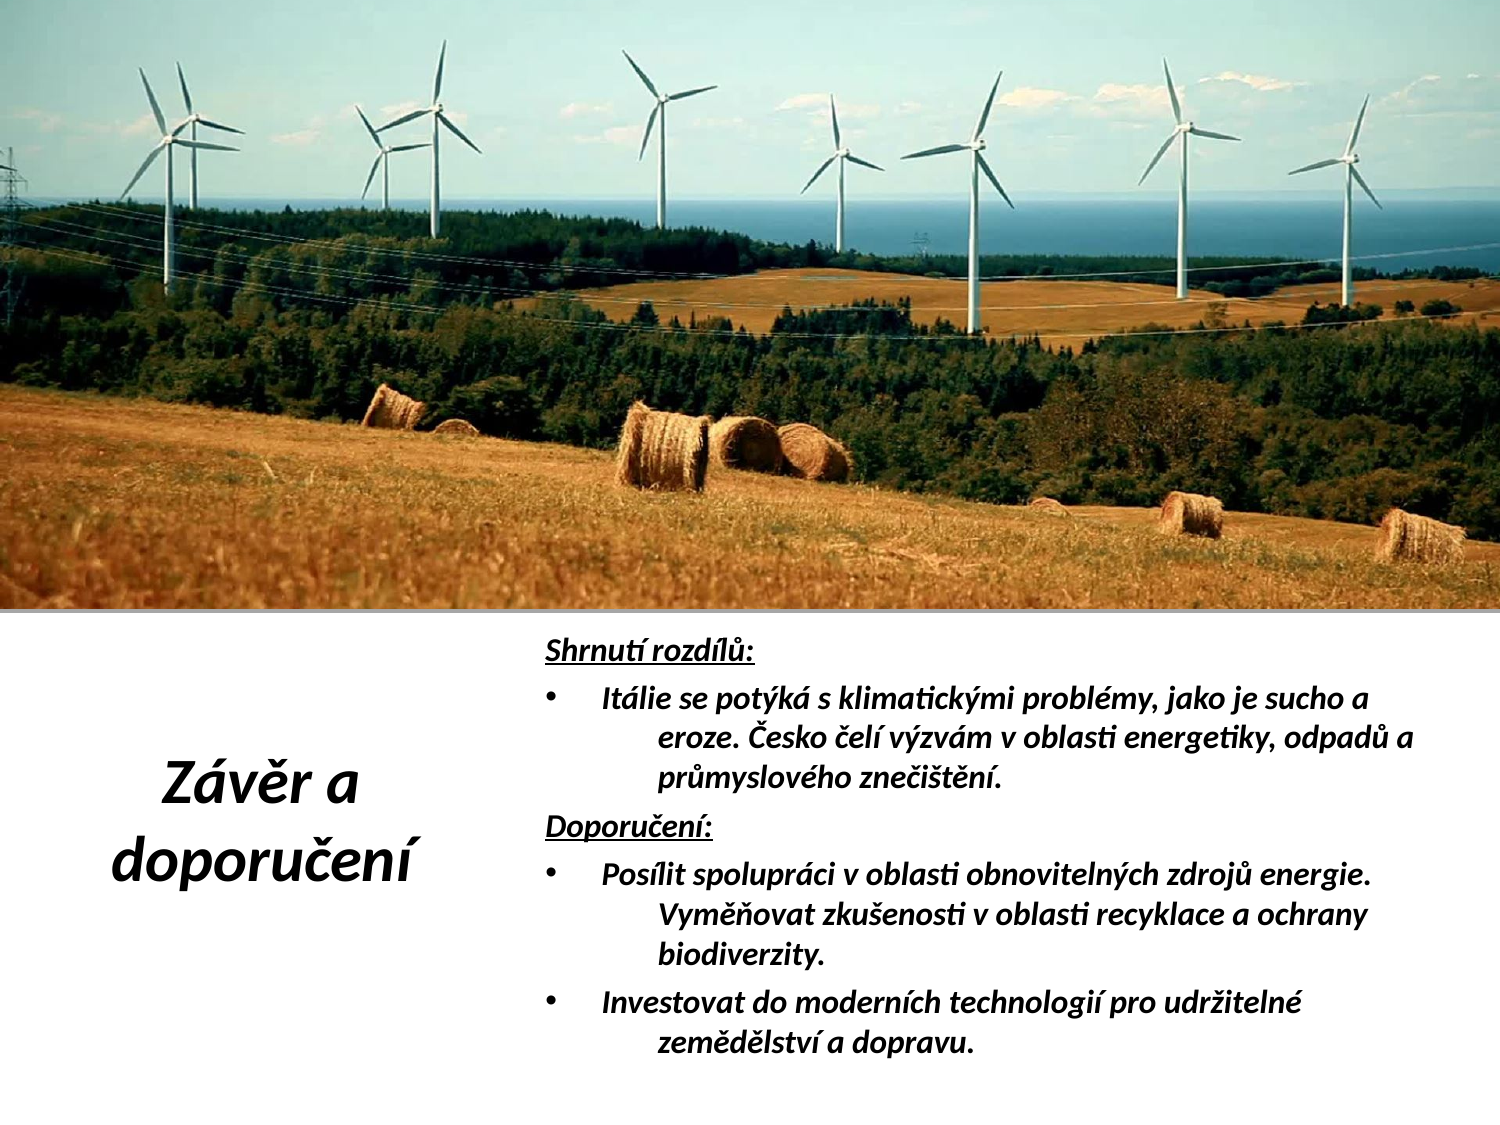

Shrnutí rozdílů:
Itálie se potýká s klimatickými problémy, jako je sucho a eroze. Česko čelí výzvám v oblasti energetiky, odpadů a průmyslového znečištění.
Doporučení:
Posílit spolupráci v oblasti obnovitelných zdrojů energie. Vyměňovat zkušenosti v oblasti recyklace a ochrany biodiverzity.
Investovat do moderních technologií pro udržitelné zemědělství a dopravu.
# Závěr a doporučení